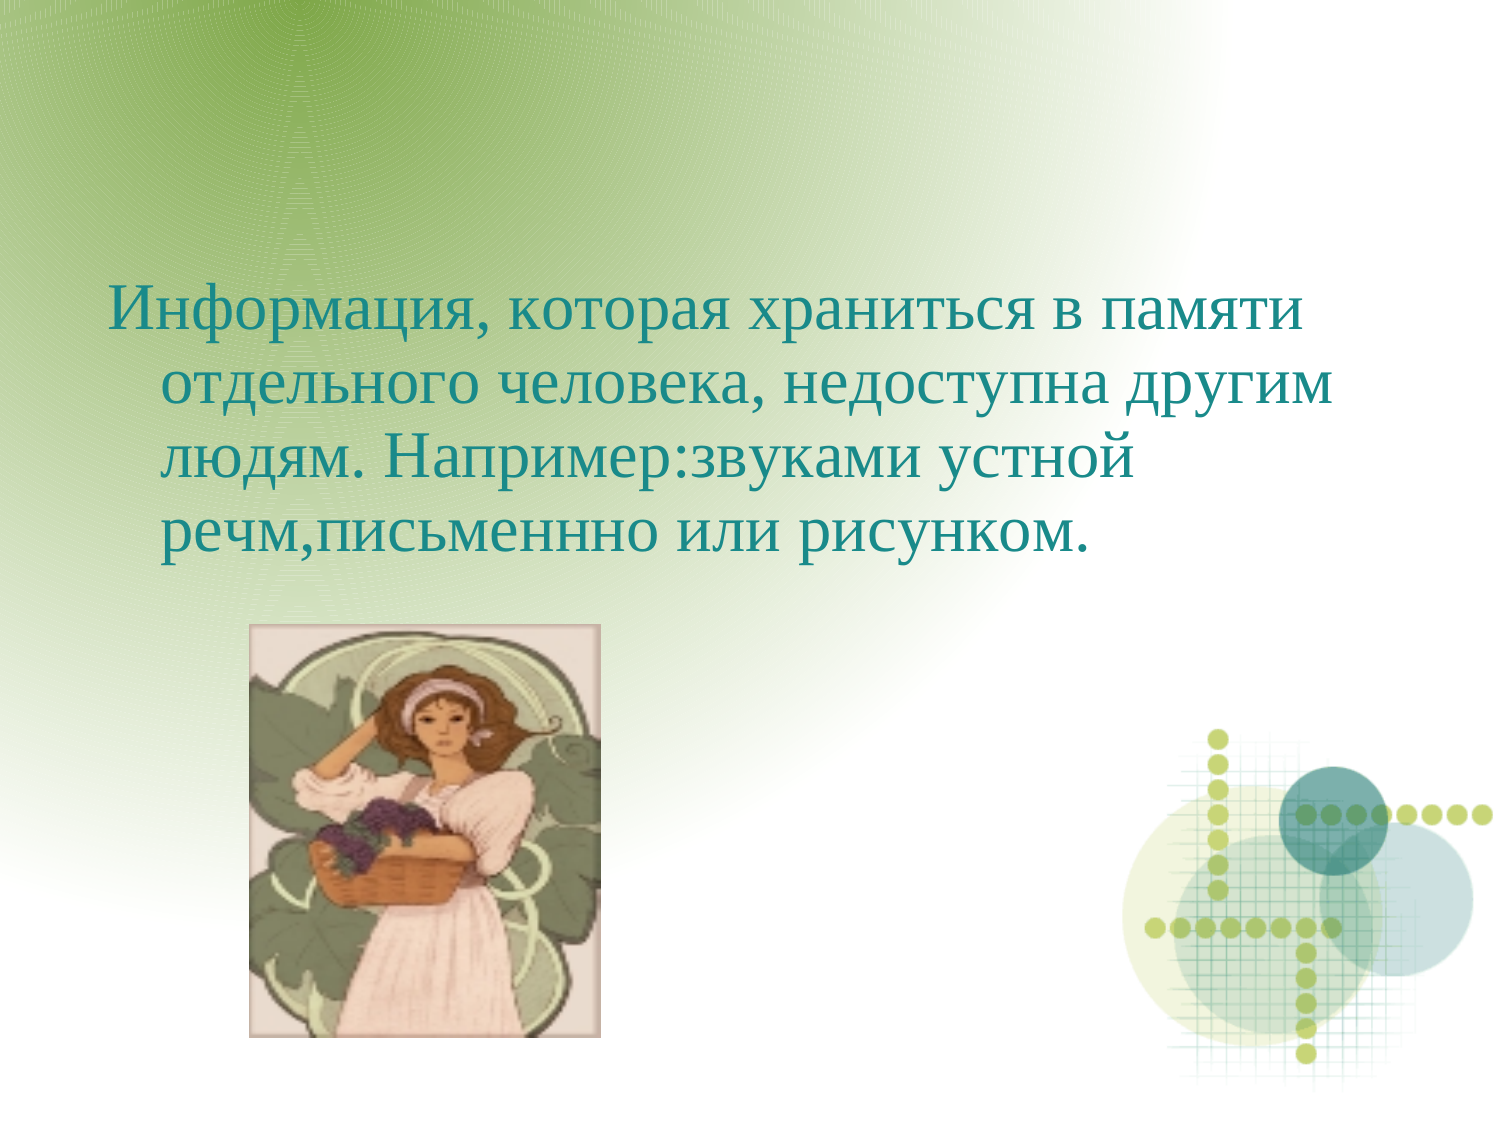

#
Информация, которая храниться в памяти отдельного человека, недоступна другим людям. Например:звуками устной речм,письменнно или рисунком.